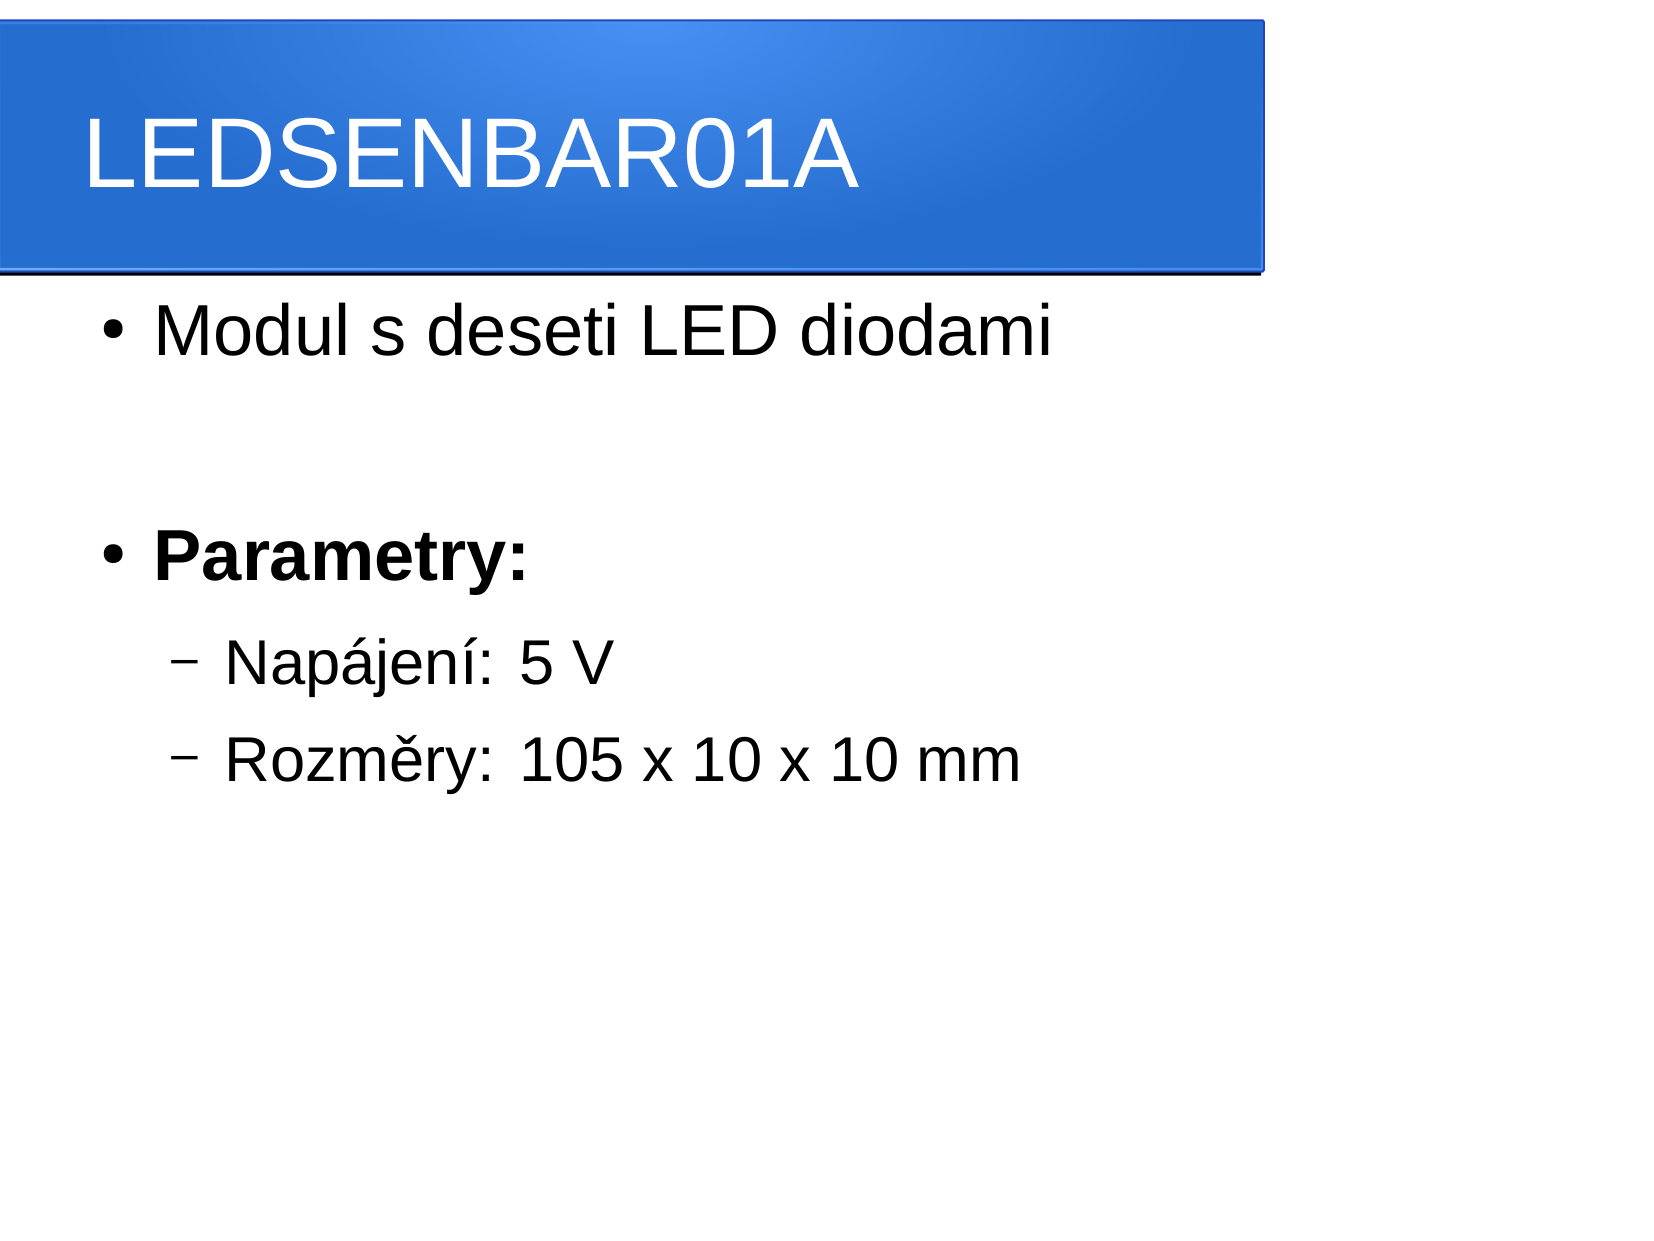

# LEDSENBAR01A
Modul s deseti LED diodami
Parametry:
Napájení:	5 V
Rozměry:	105 x 10 x 10 mm